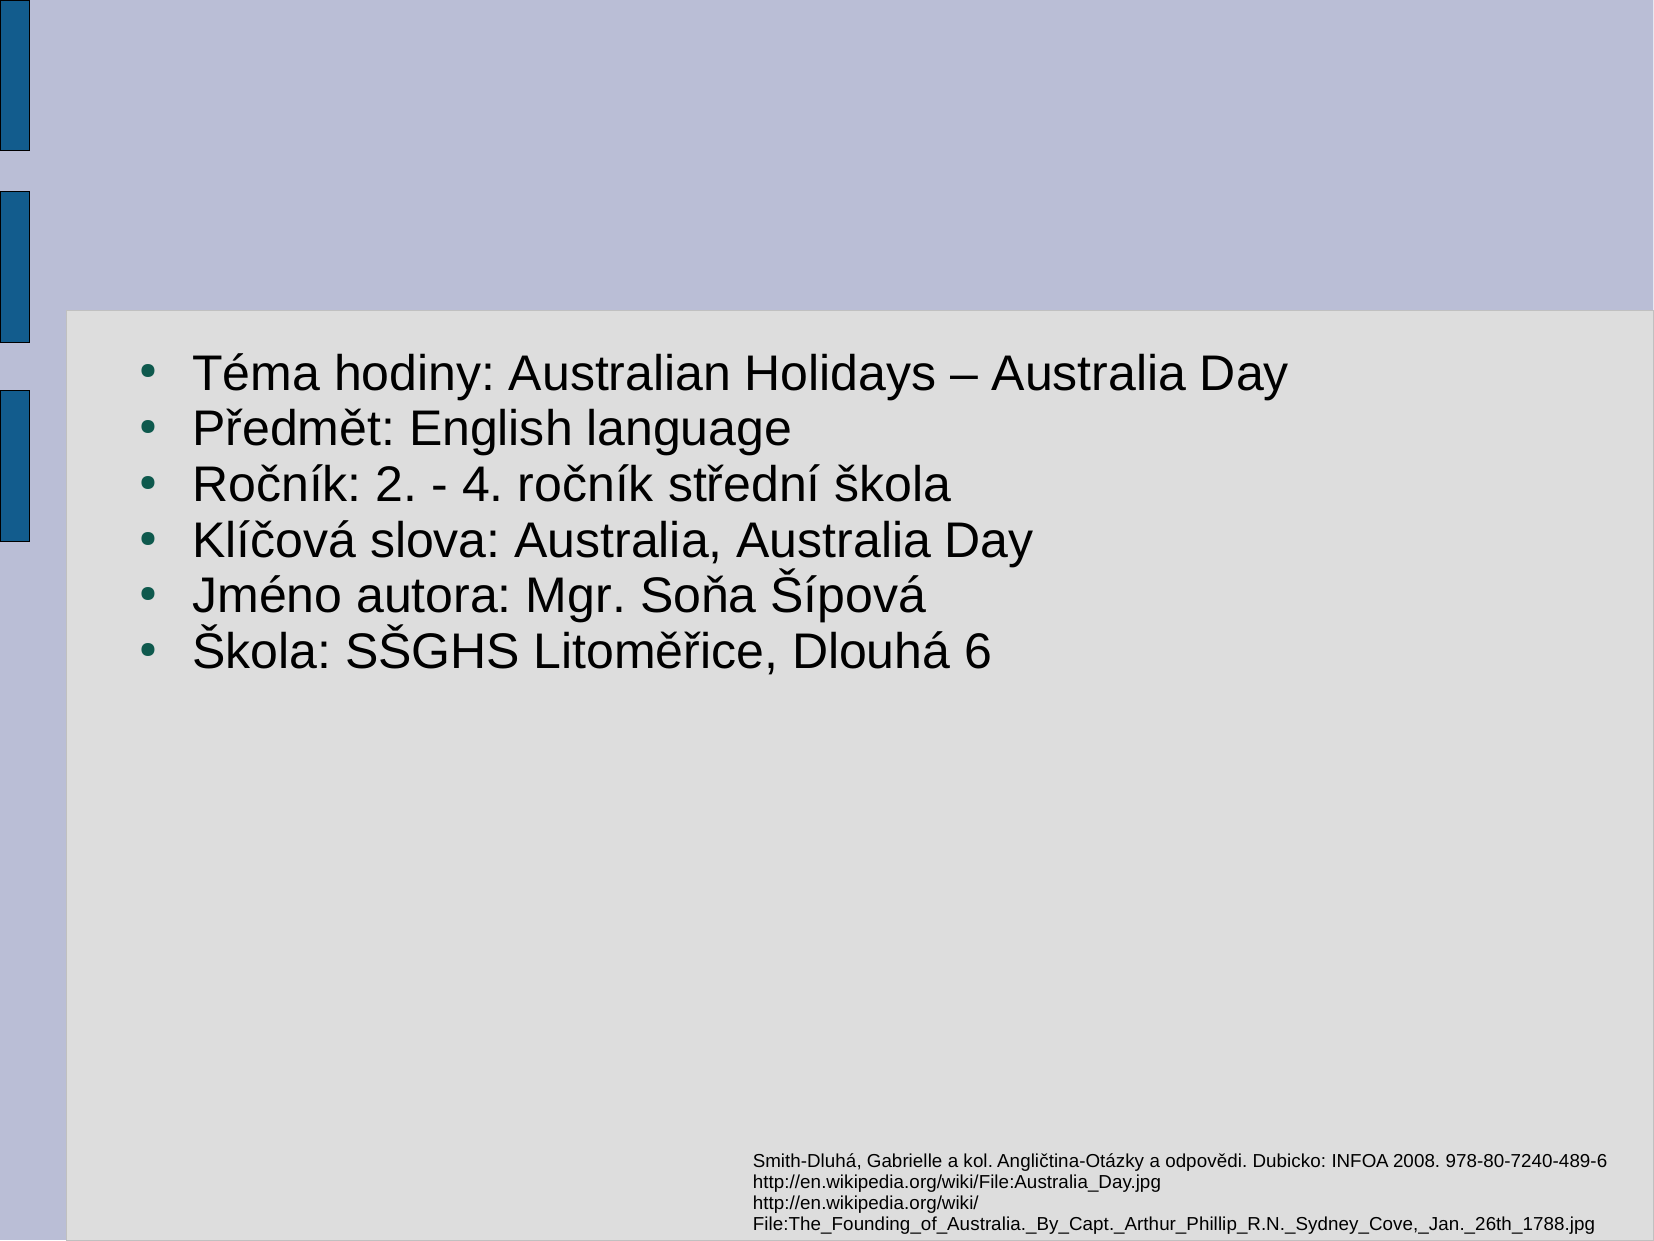

# Téma hodiny: Australian Holidays – Australia Day
Předmět: English language
Ročník: 2. - 4. ročník střední škola
Klíčová slova: Australia, Australia Day
Jméno autora: Mgr. Soňa Šípová
Škola: SŠGHS Litoměřice, Dlouhá 6
Smith-Dluhá, Gabrielle a kol. Angličtina-Otázky a odpovědi. Dubicko: INFOA 2008. 978-80-7240-489-6
http://en.wikipedia.org/wiki/File:Australia_Day.jpg
http://en.wikipedia.org/wiki/File:The_Founding_of_Australia._By_Capt._Arthur_Phillip_R.N._Sydney_Cove,_Jan._26th_1788.jpg